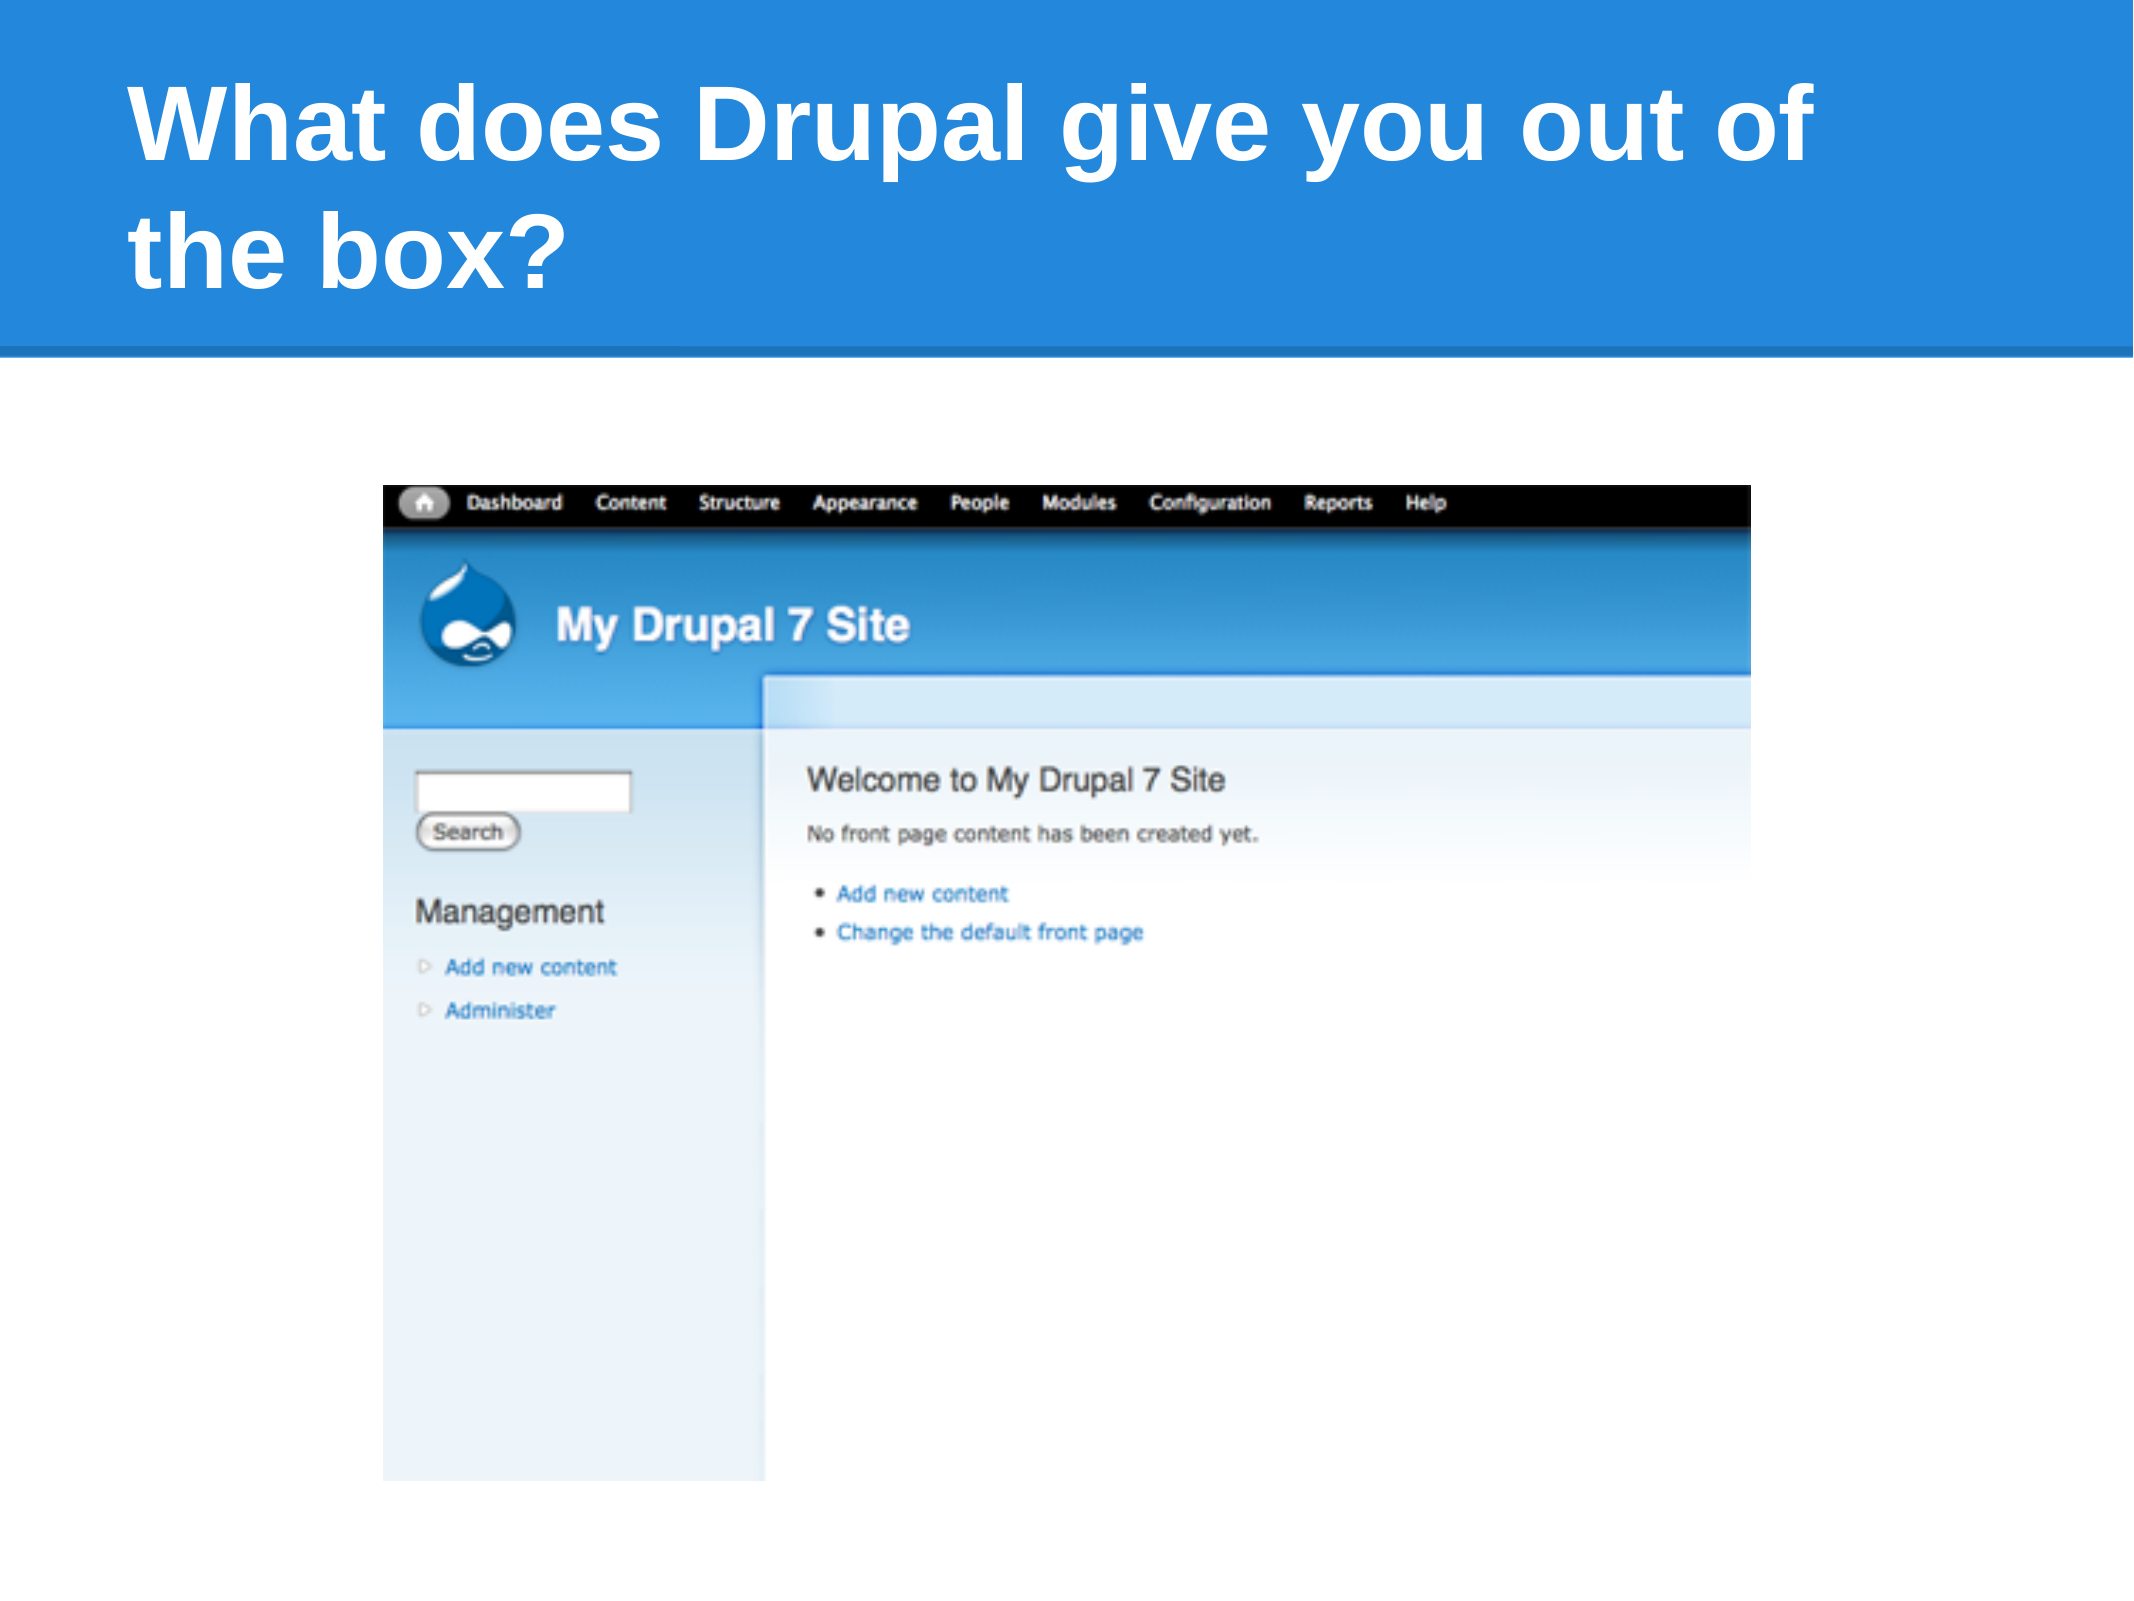

# What does Drupal give you out of the box?